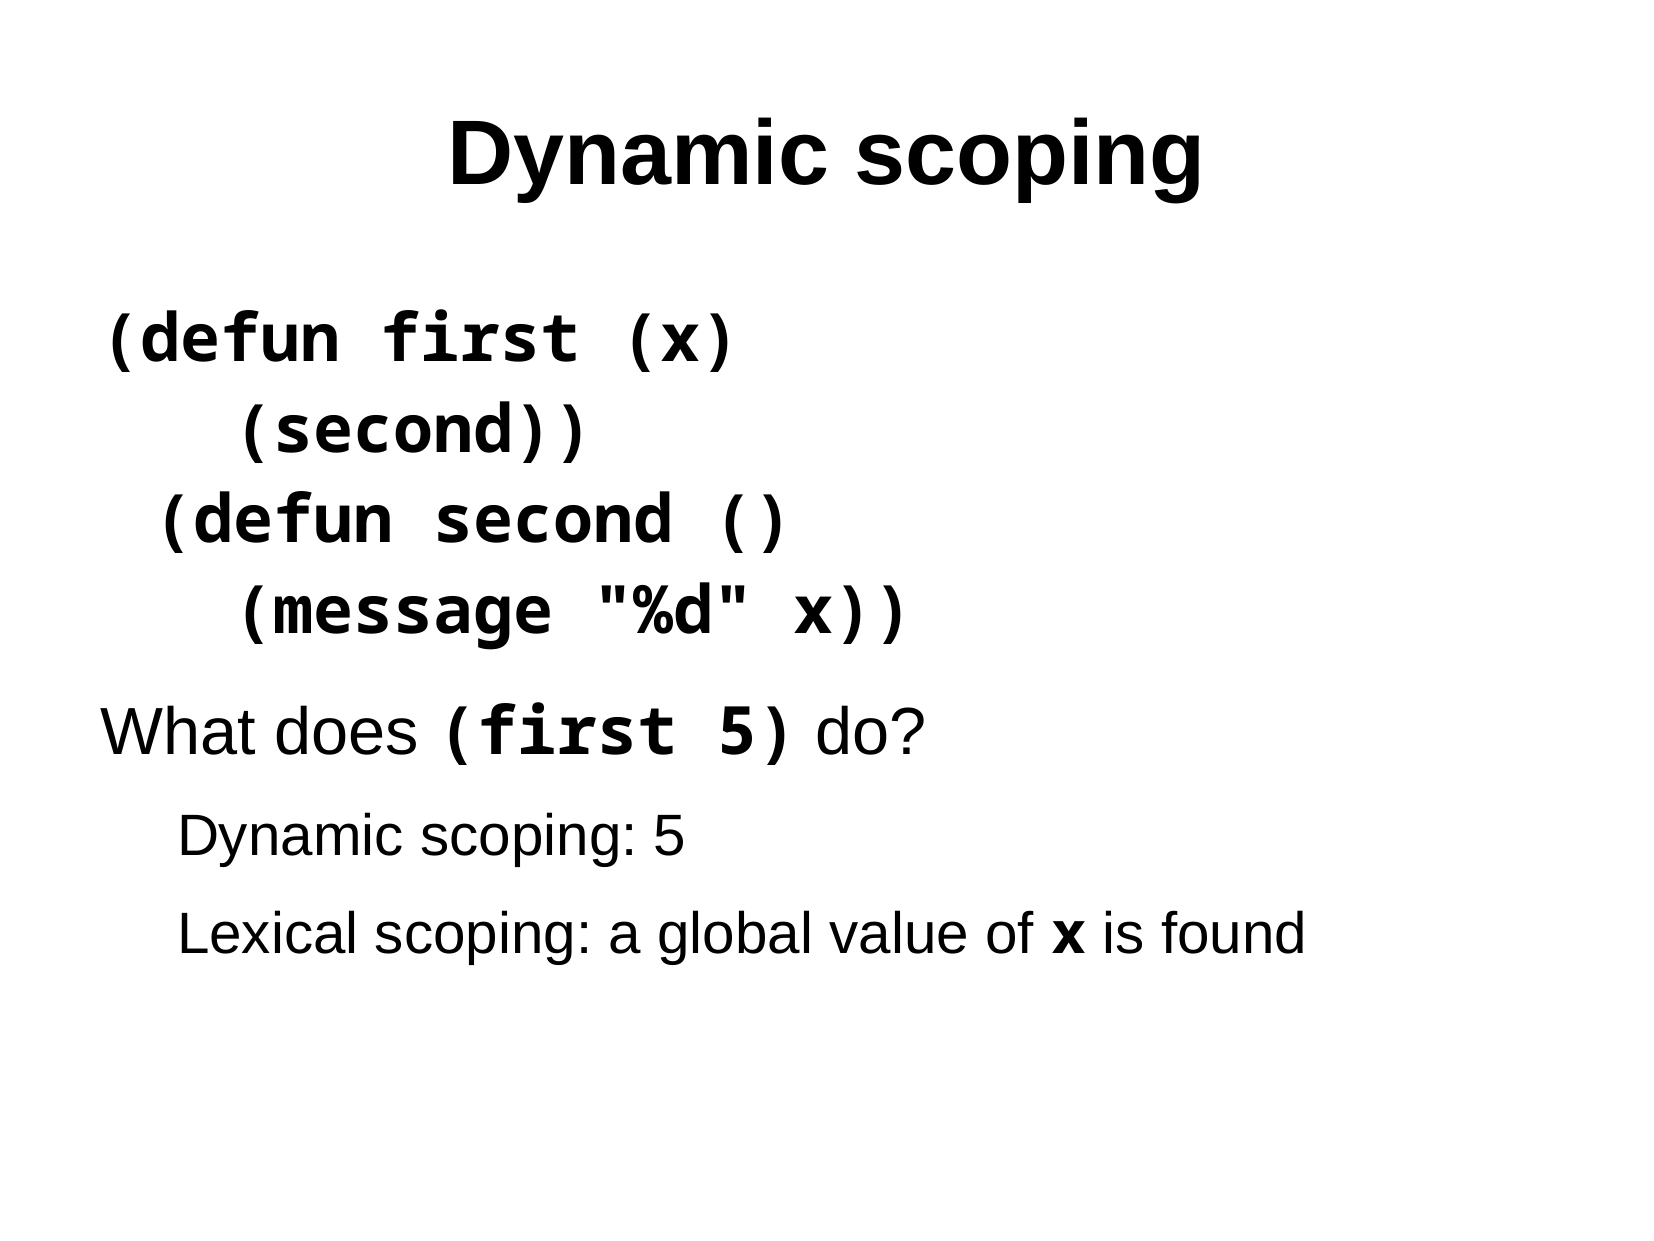

# Dynamic scoping
(defun first (x)
 (second))
(defun second ()
 (message "%d" x))
What does (first 5) do?
Dynamic scoping: 5
Lexical scoping: a global value of x is found